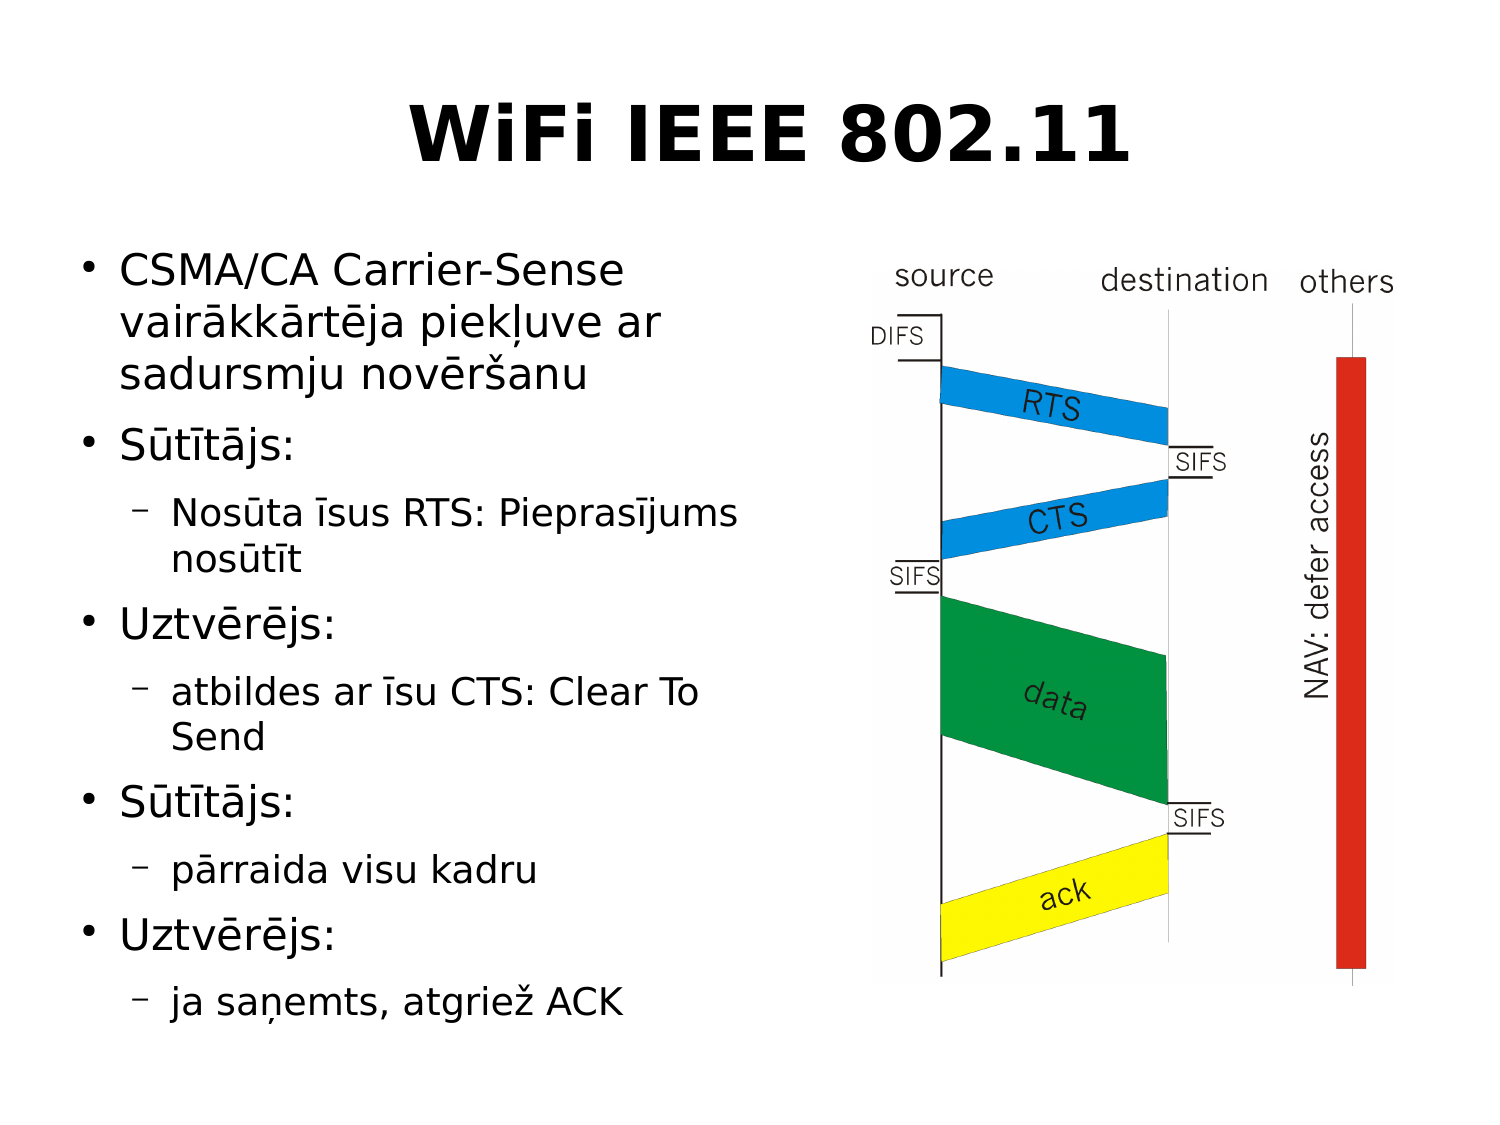

# WiFi IEEE 802.11
CSMA/CA Carrier-Sense vairākkārtēja piekļuve ar sadursmju novēršanu
Sūtītājs:
Nosūta īsus RTS: Pieprasījums nosūtīt
Uztvērējs:
atbildes ar īsu CTS: Clear To Send
Sūtītājs:
pārraida visu kadru
Uztvērējs:
ja saņemts, atgriež ACK